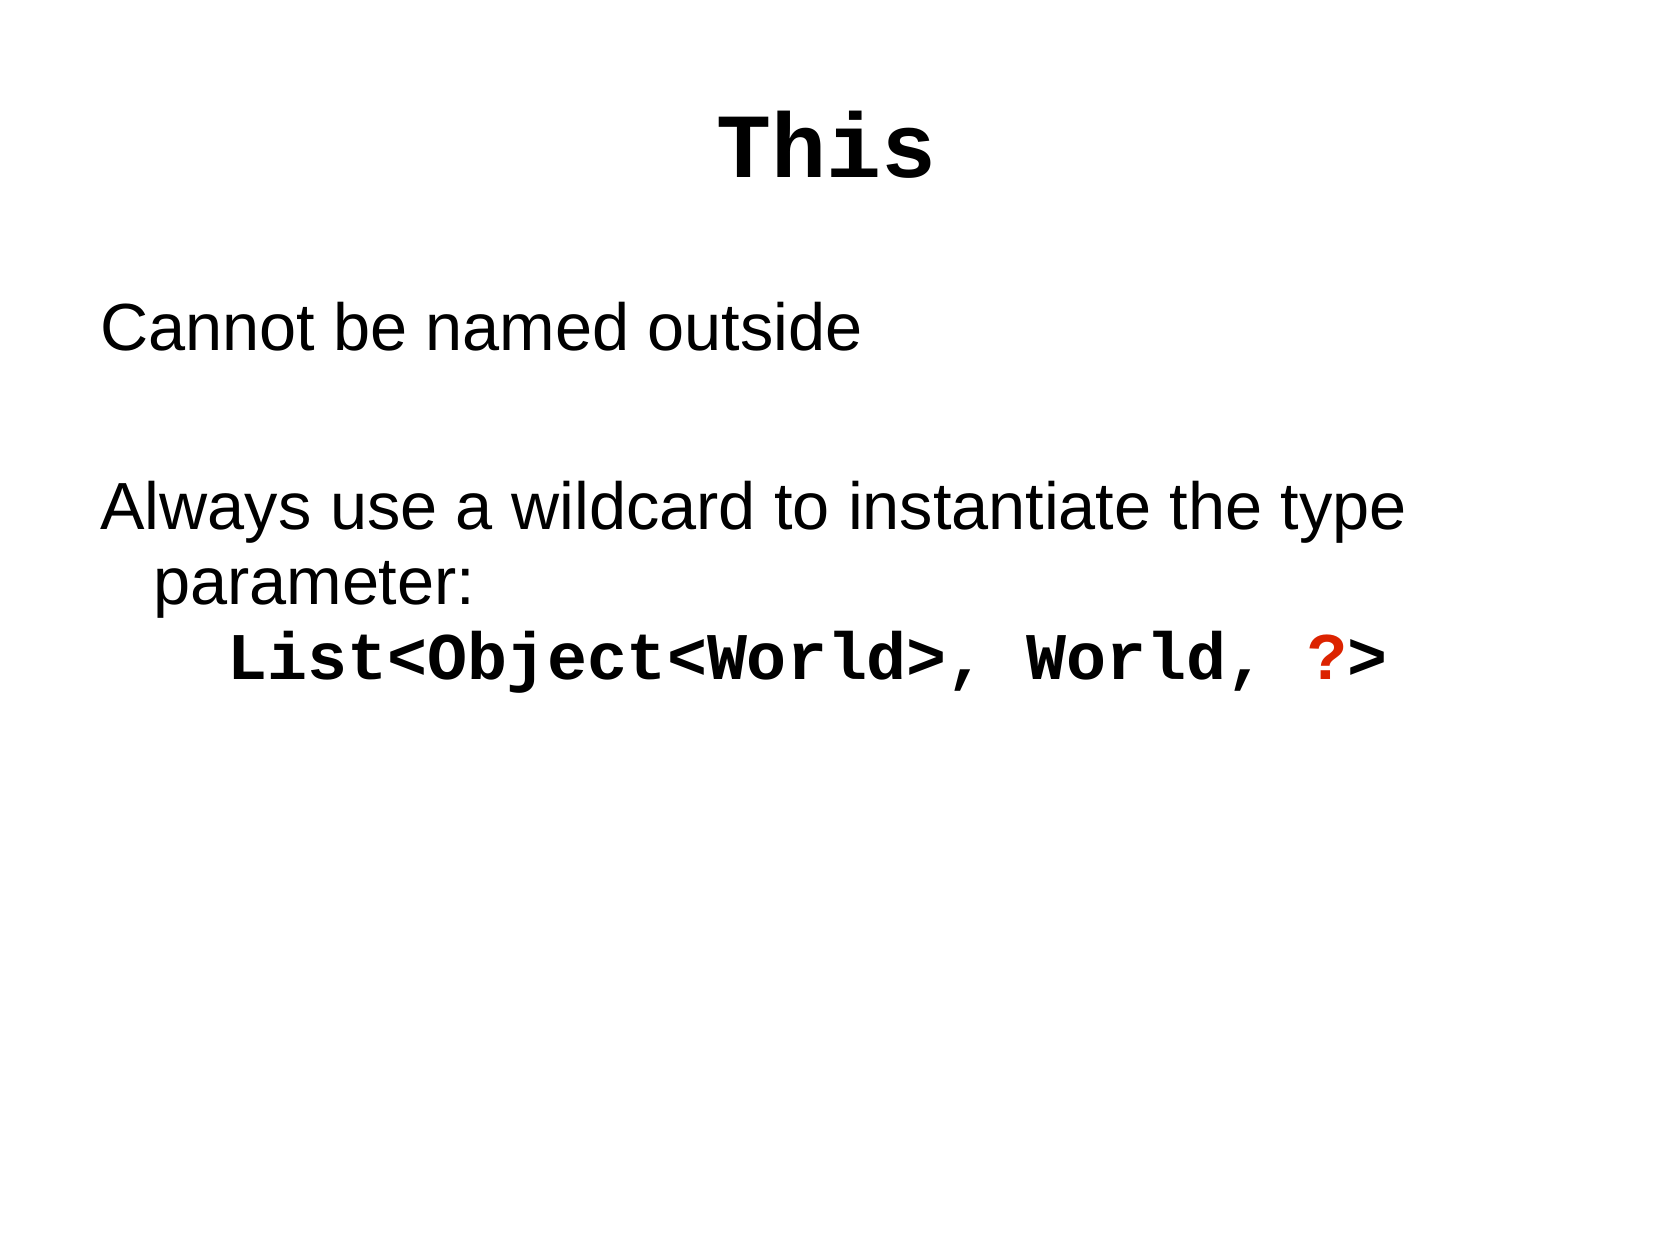

# This
Cannot be named outside
Always use a wildcard to instantiate the type parameter:
	List<Object<World>, World, ?>